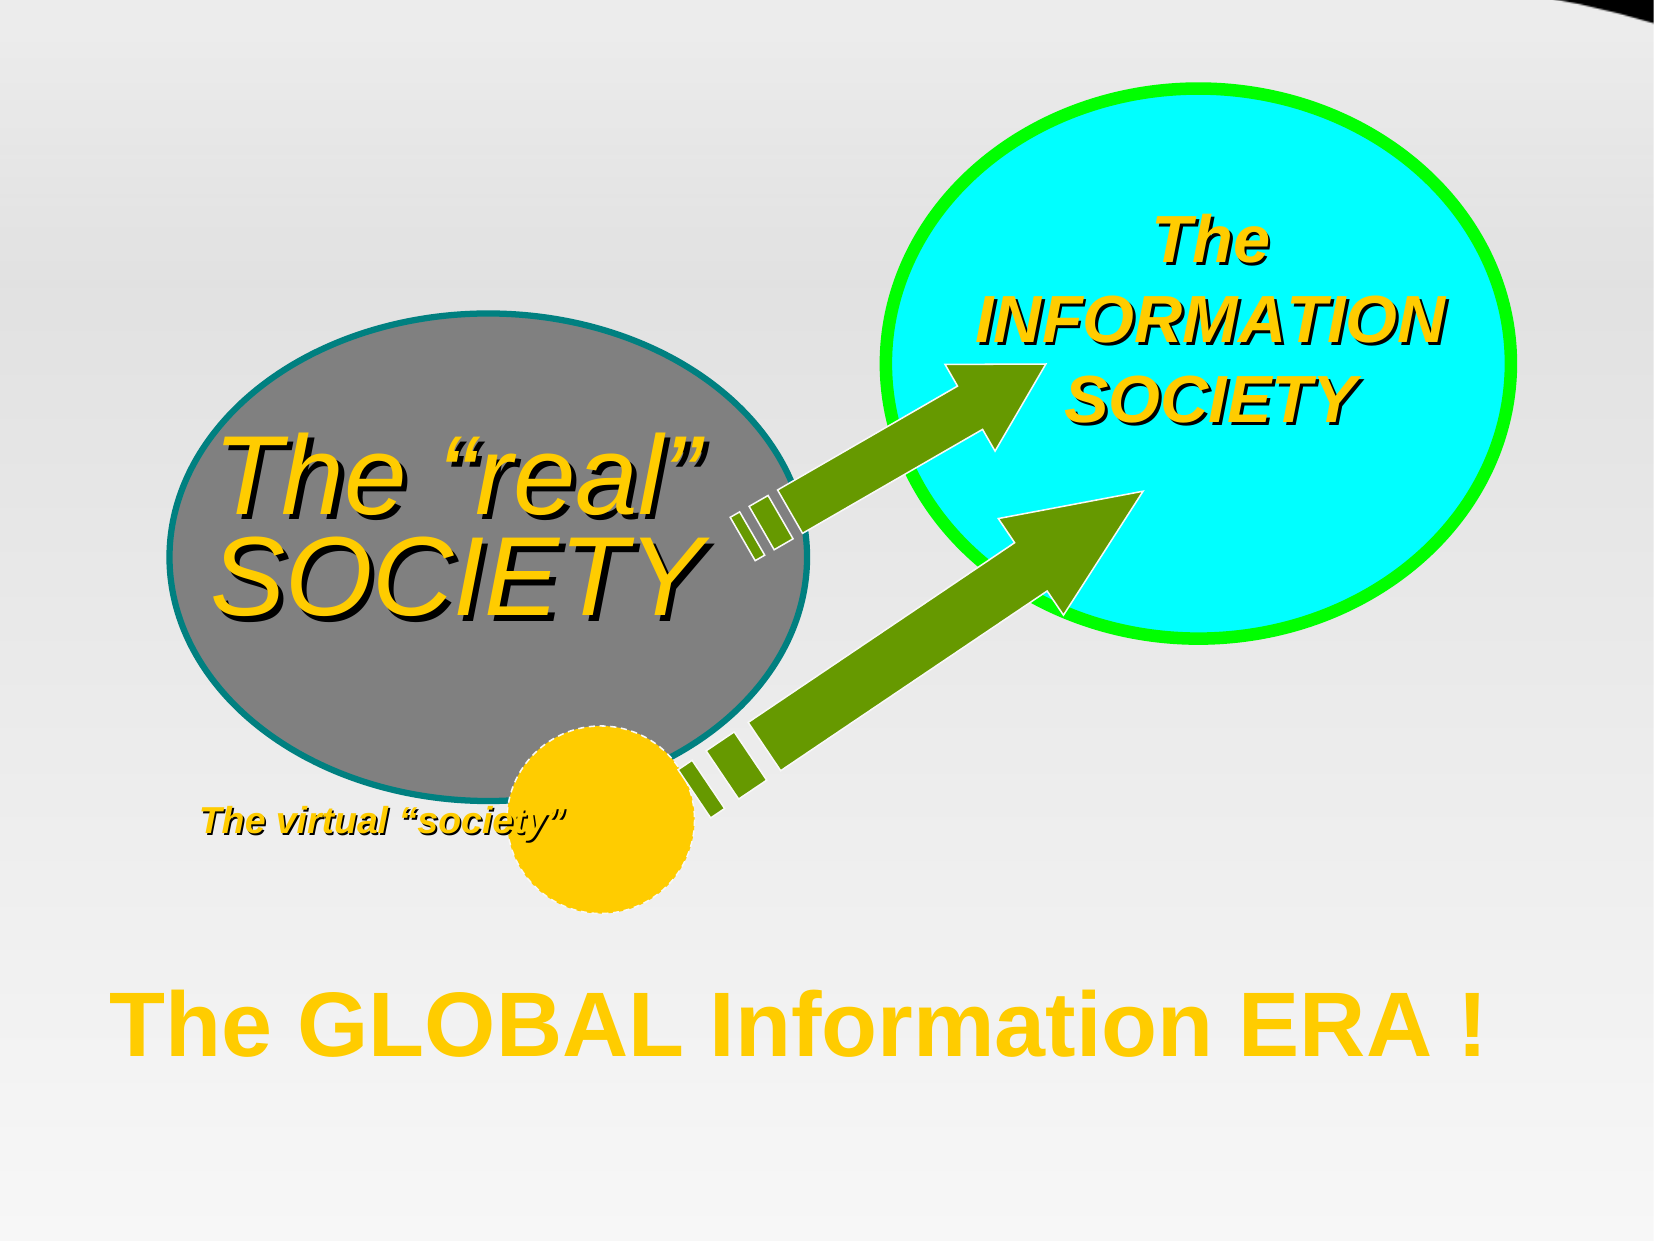

The
INFORMATION
SOCIETY
The “real”
SOCIETY
The virtual “society”
The GLOBAL Information ERA !